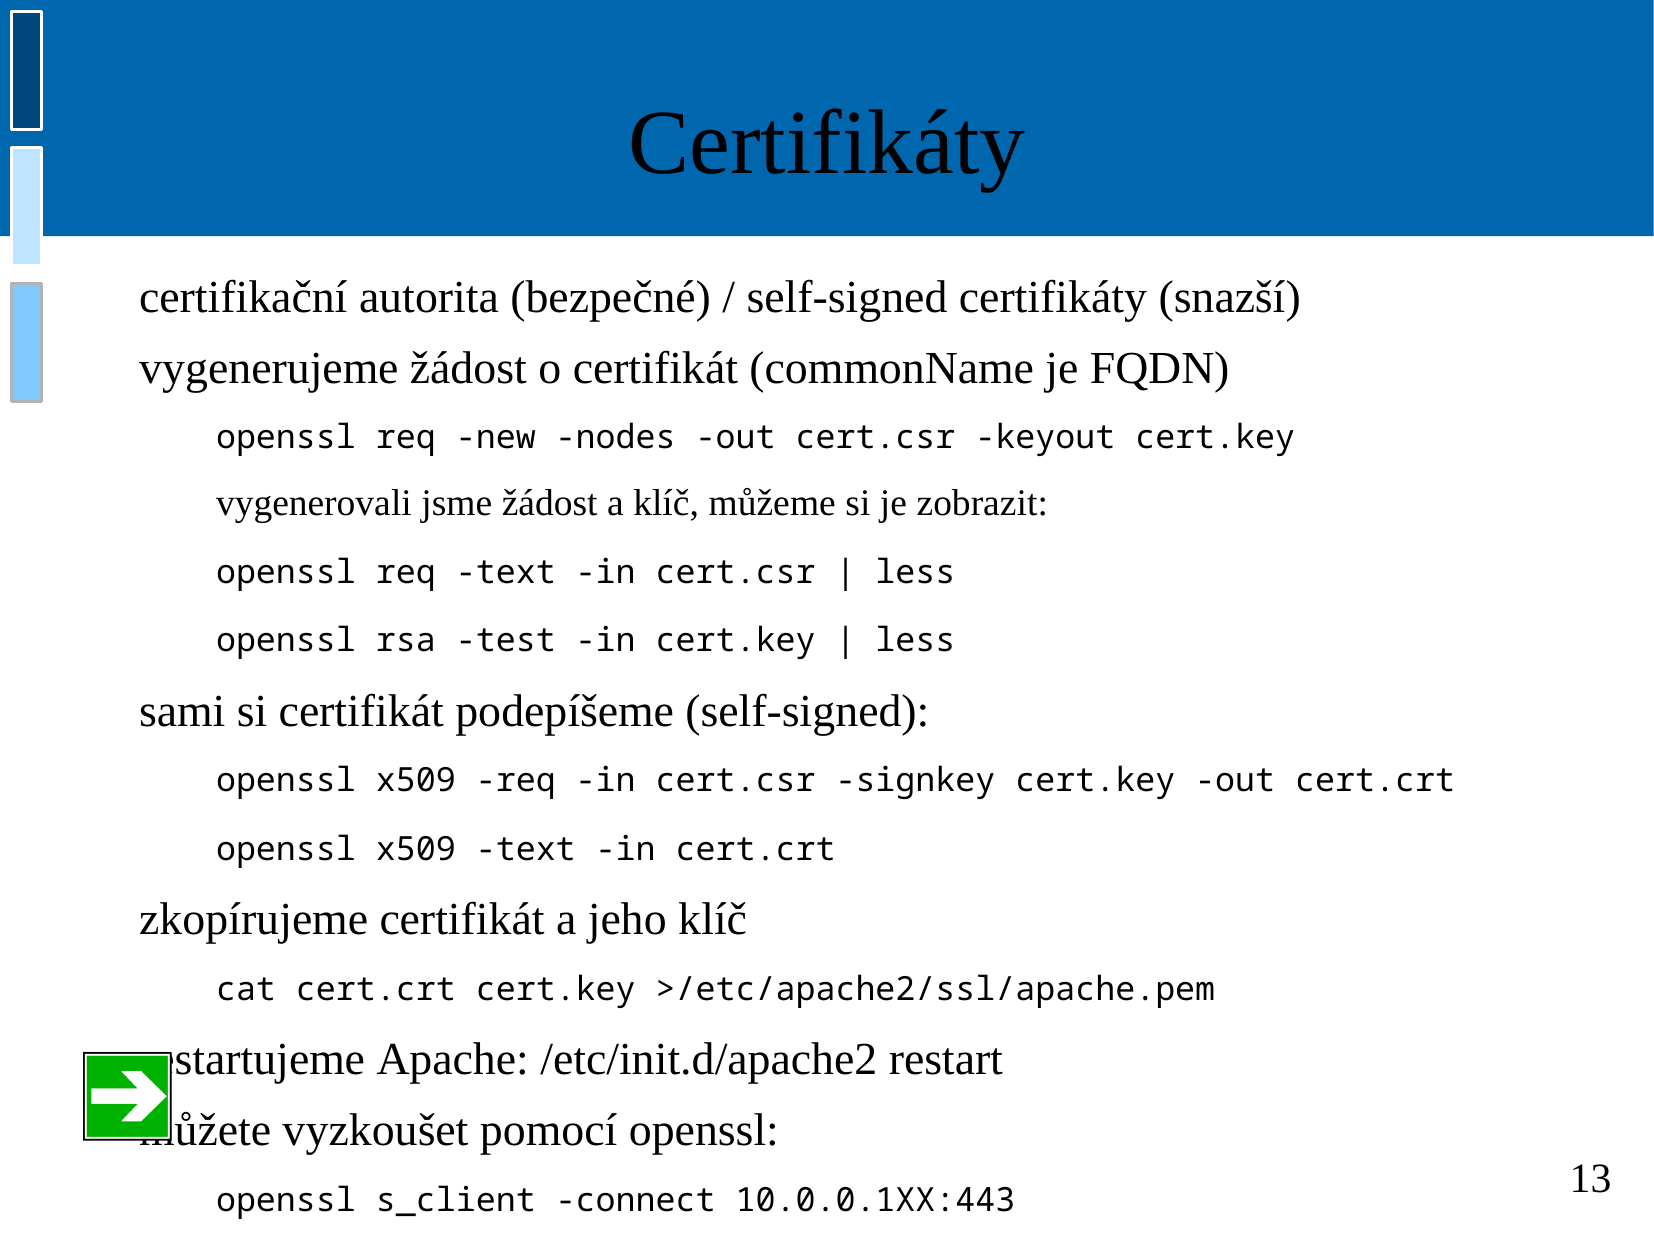

# Certifikáty
certifikační autorita (bezpečné) / self-signed certifikáty (snazší)
vygenerujeme žádost o certifikát (commonName je FQDN)
openssl req -new -nodes -out cert.csr -keyout cert.key
vygenerovali jsme žádost a klíč, můžeme si je zobrazit:
openssl req -text -in cert.csr | less
openssl rsa -test -in cert.key | less
sami si certifikát podepíšeme (self-signed):
openssl x509 -req -in cert.csr -signkey cert.key -out cert.crt
openssl x509 -text -in cert.crt
zkopírujeme certifikát a jeho klíč
cat cert.crt cert.key >/etc/apache2/ssl/apache.pem
restartujeme Apache: /etc/init.d/apache2 restart
můžete vyzkoušet pomocí openssl:
openssl s_client -connect 10.0.0.1XX:443